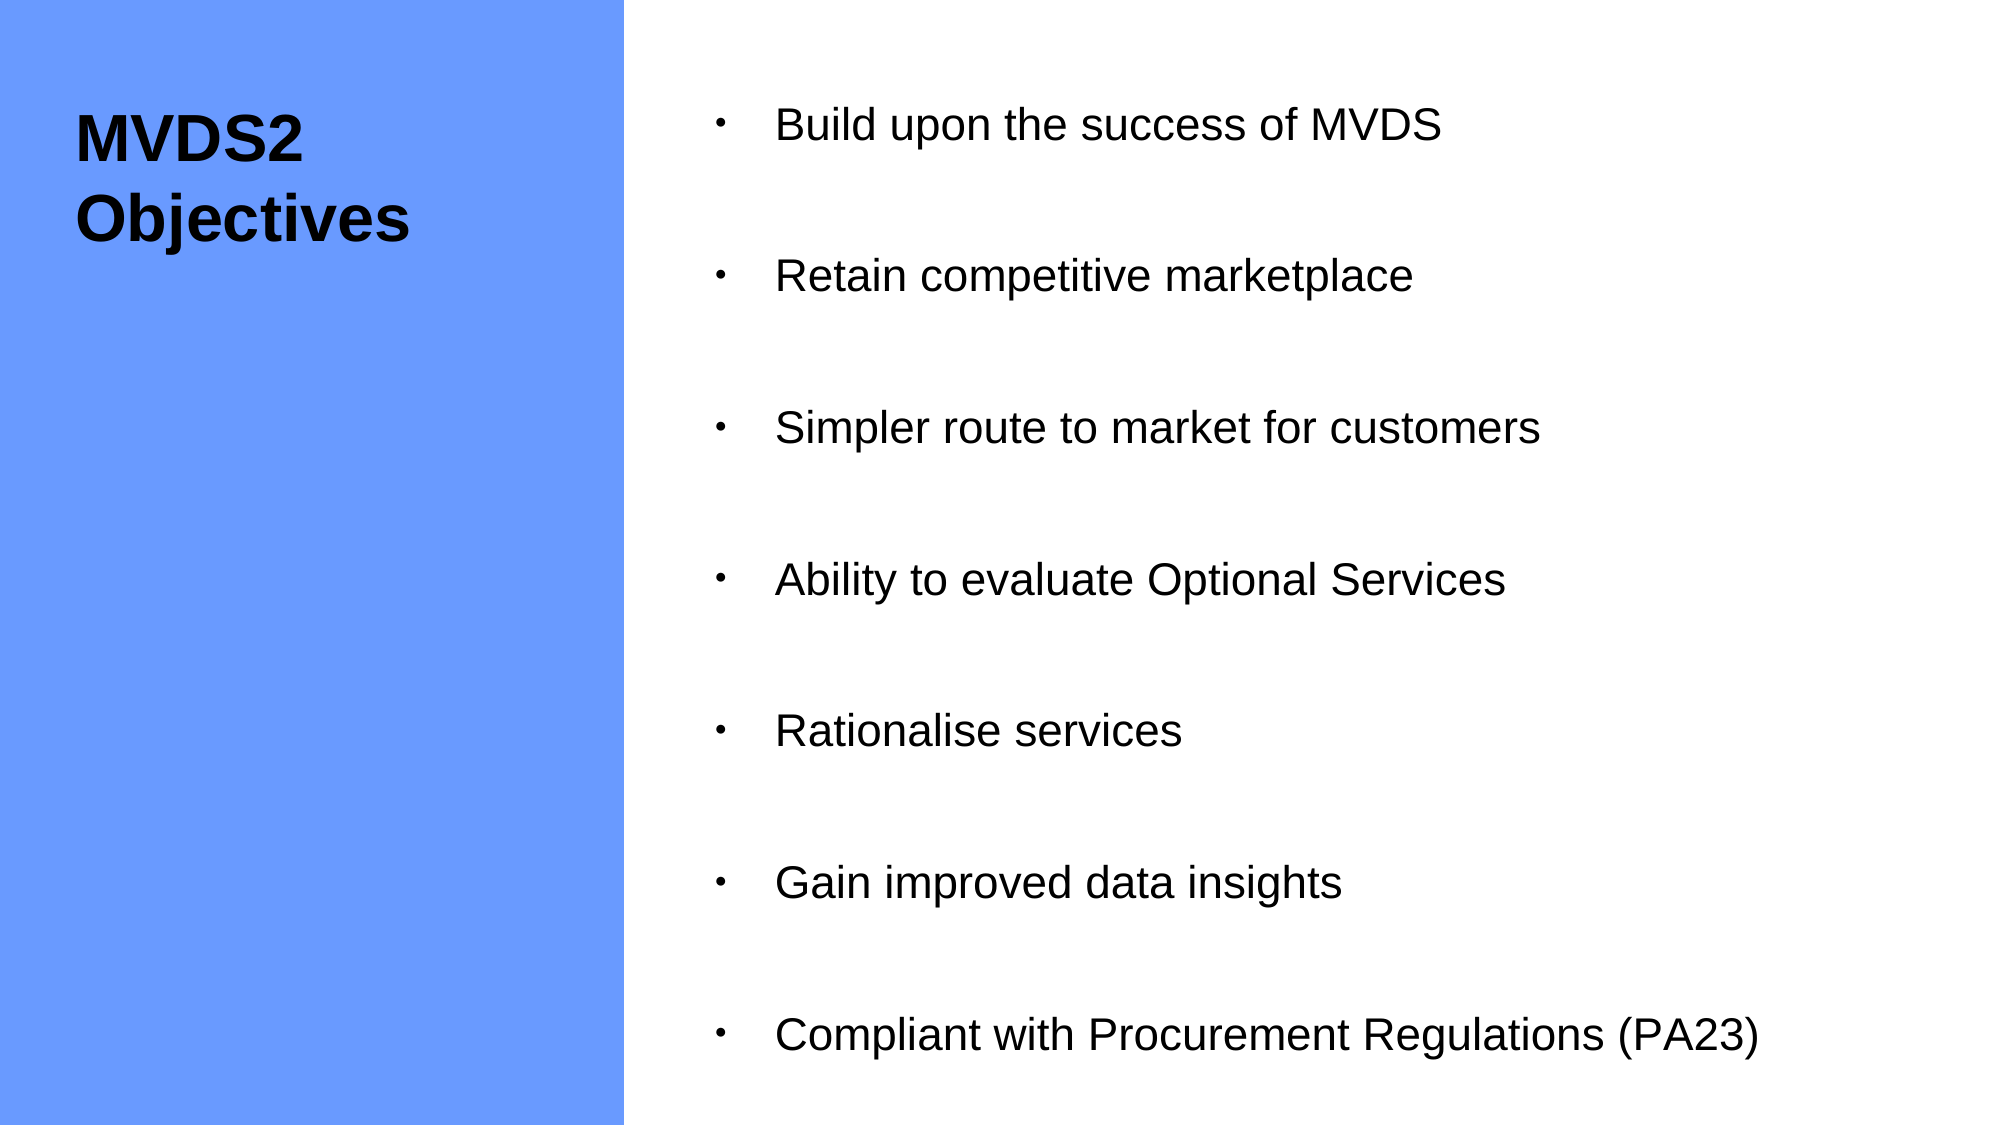

MVDS2 Objectives
# Build upon the success of MVDS
Retain competitive marketplace
Simpler route to market for customers
Ability to evaluate Optional Services
Rationalise services
Gain improved data insights
Compliant with Procurement Regulations (PA23)